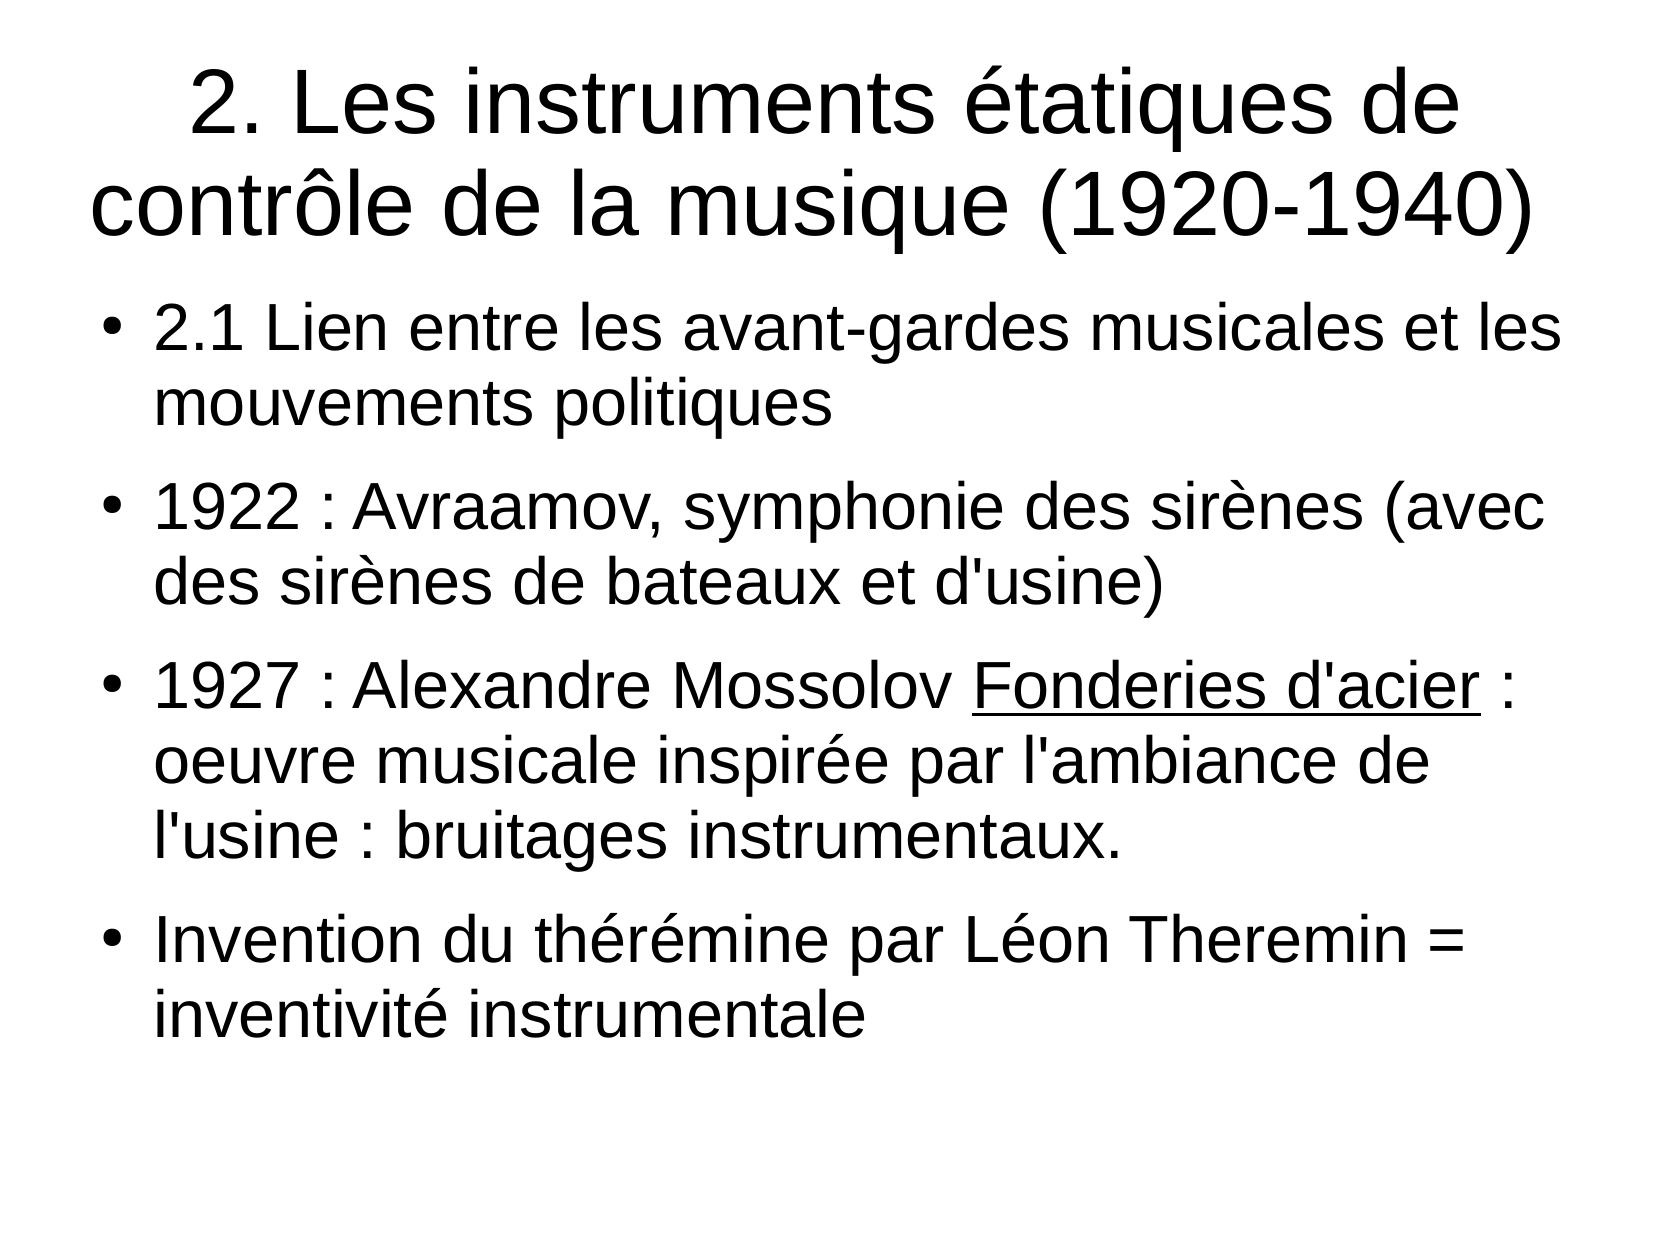

# 2. Les instruments étatiques de contrôle de la musique (1920-1940)
2.1 Lien entre les avant-gardes musicales et les mouvements politiques
1922 : Avraamov, symphonie des sirènes (avec des sirènes de bateaux et d'usine)
1927 : Alexandre Mossolov Fonderies d'acier : oeuvre musicale inspirée par l'ambiance de l'usine : bruitages instrumentaux.
Invention du thérémine par Léon Theremin = inventivité instrumentale